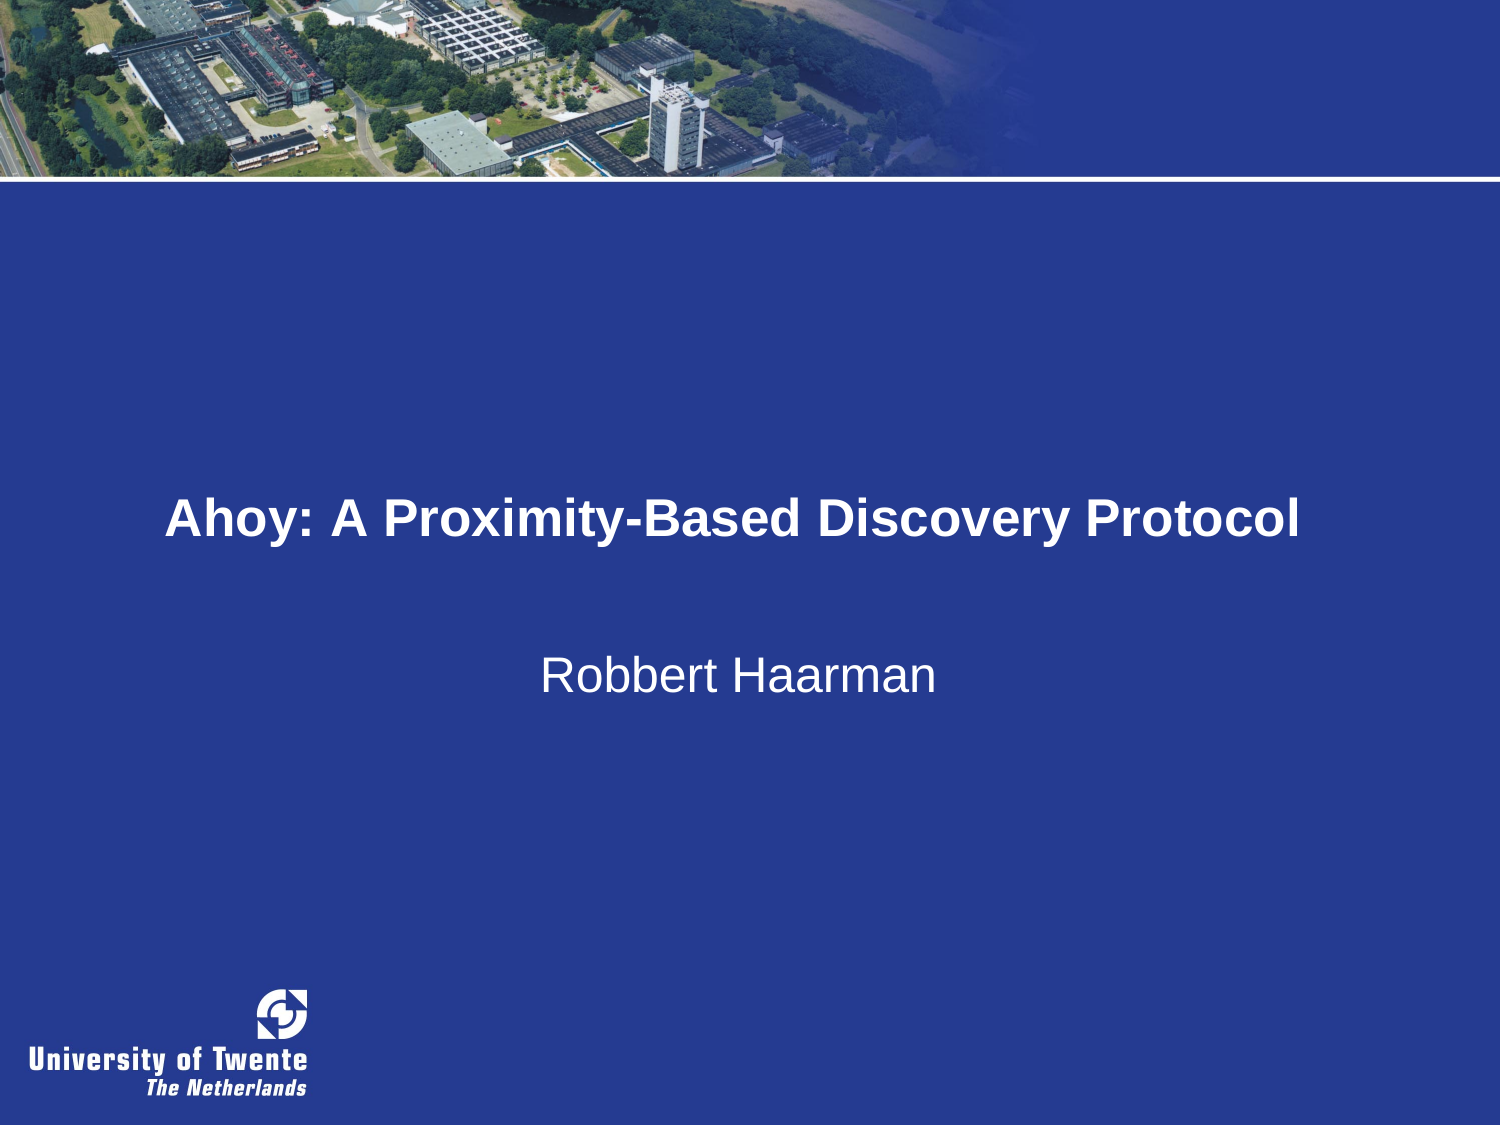

Ahoy: A Proximity-Based Discovery Protocol
Robbert Haarman